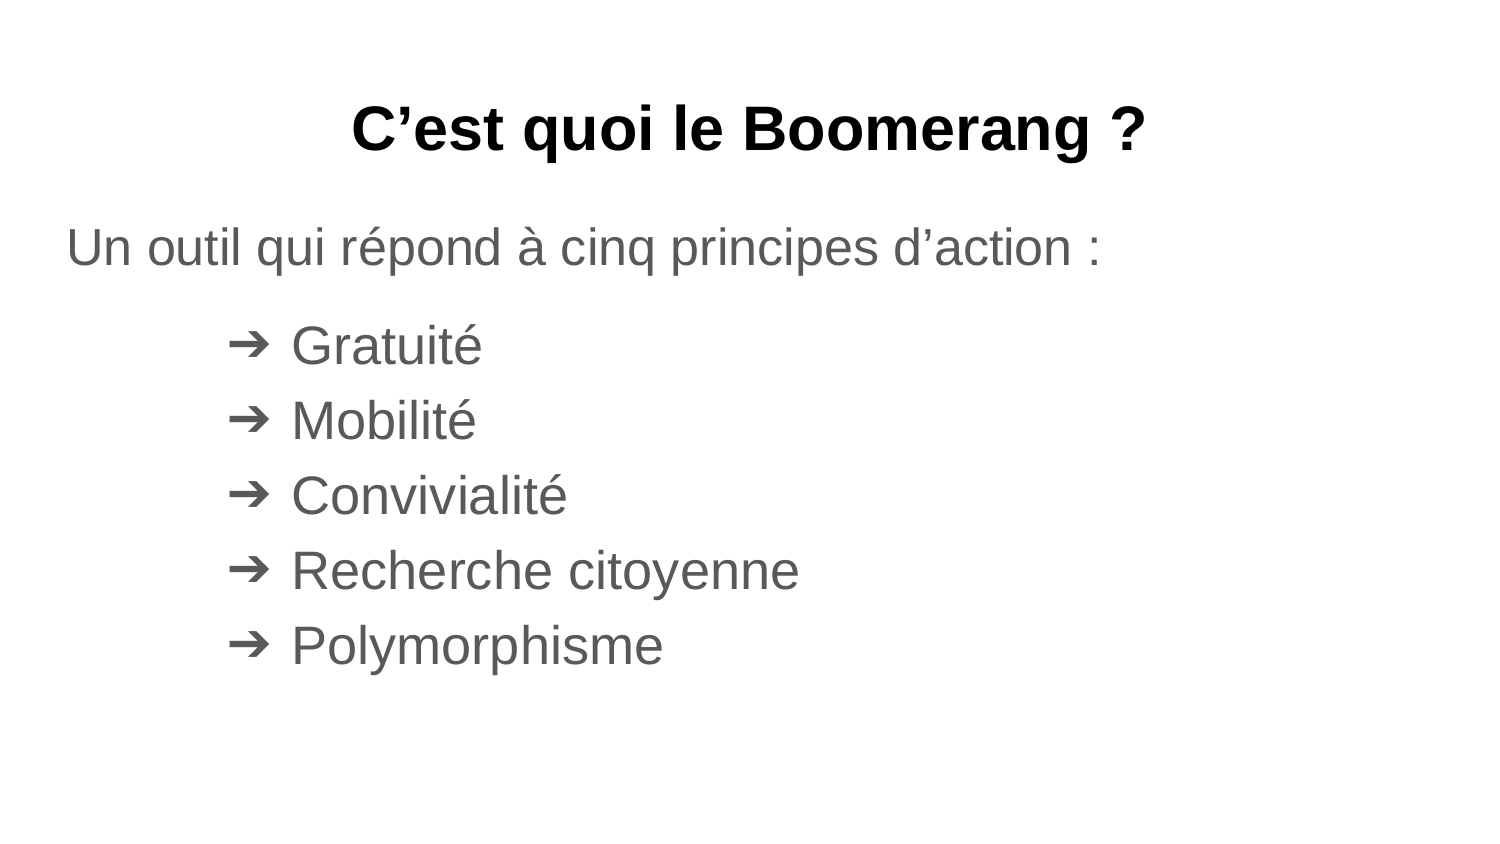

# C’est quoi le Boomerang ?
Un outil qui répond à cinq principes d’action :
Gratuité
Mobilité
Convivialité
Recherche citoyenne
Polymorphisme